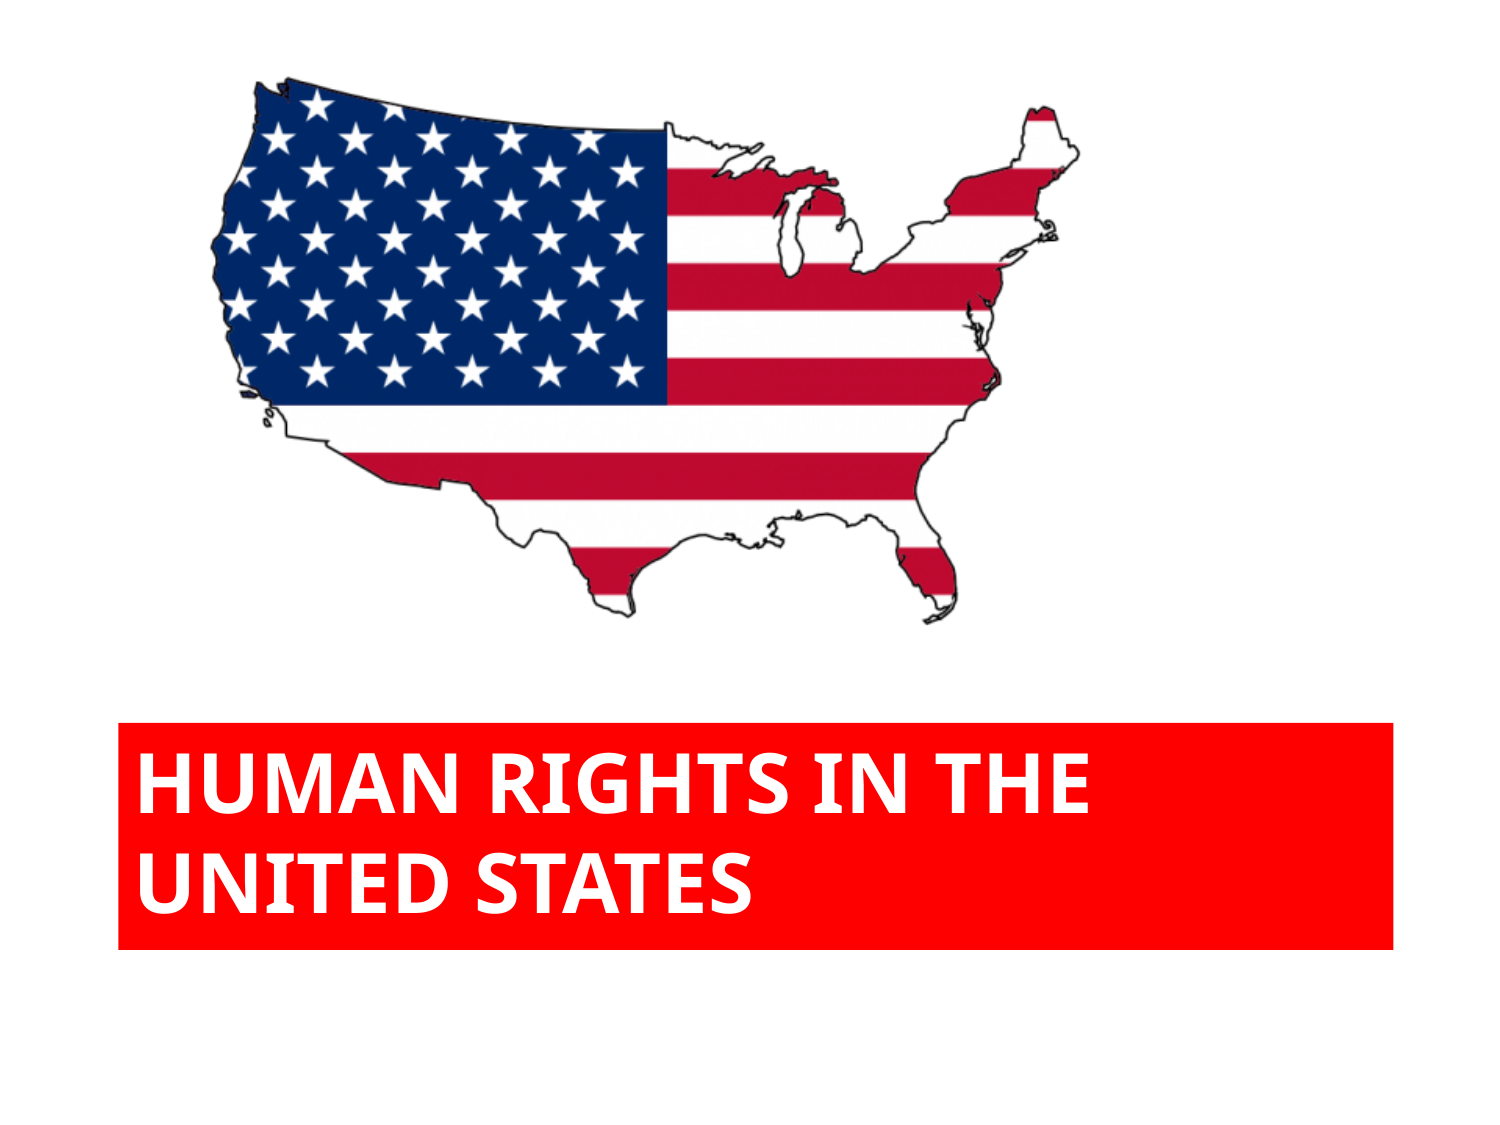

# Human rights in the United states